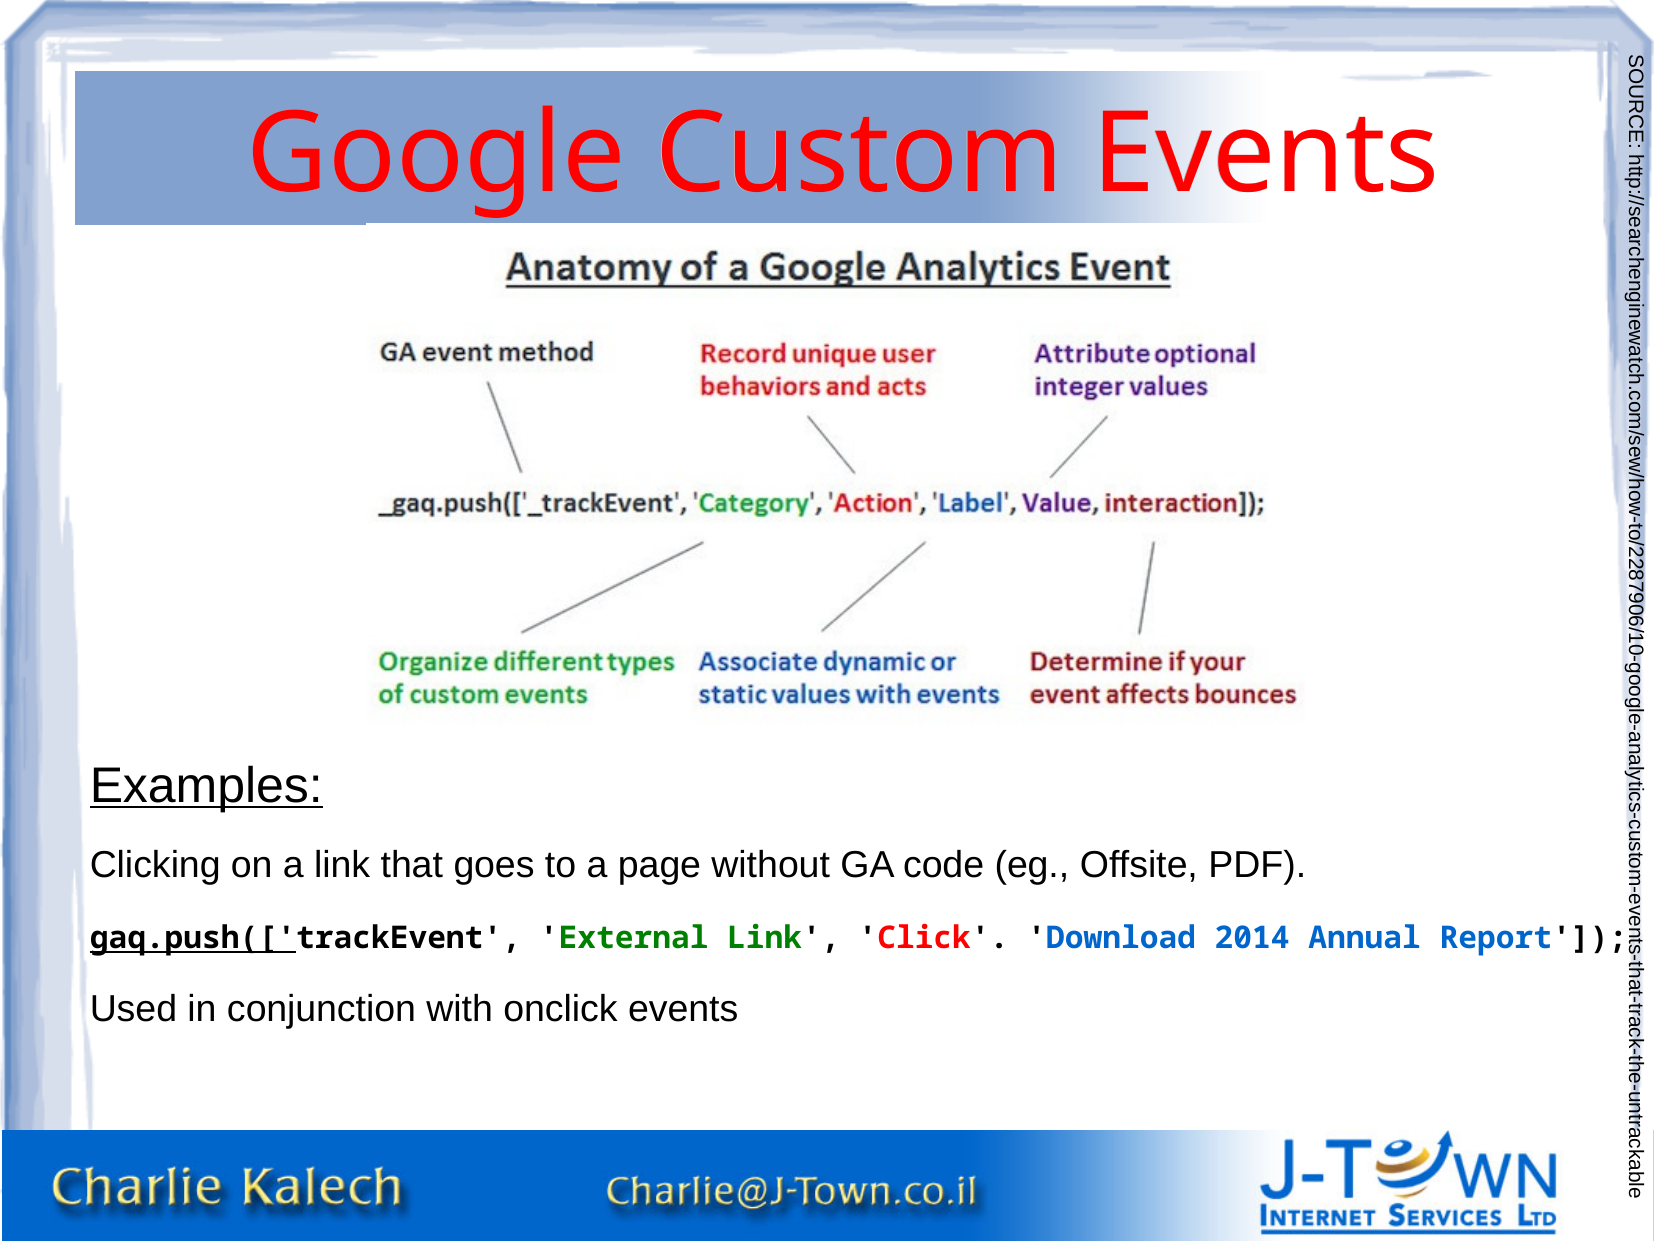

SOURCE: http://searchenginewatch.com/sew/how-to/2287906/10-google-analytics-custom-events-that-track-the-untrackable
Google Custom Events
Examples:
Clicking on a link that goes to a page without GA code (eg., Offsite, PDF).
gaq.push(['trackEvent', 'External Link', 'Click'. 'Download 2014 Annual Report']);
Used in conjunction with onclick events